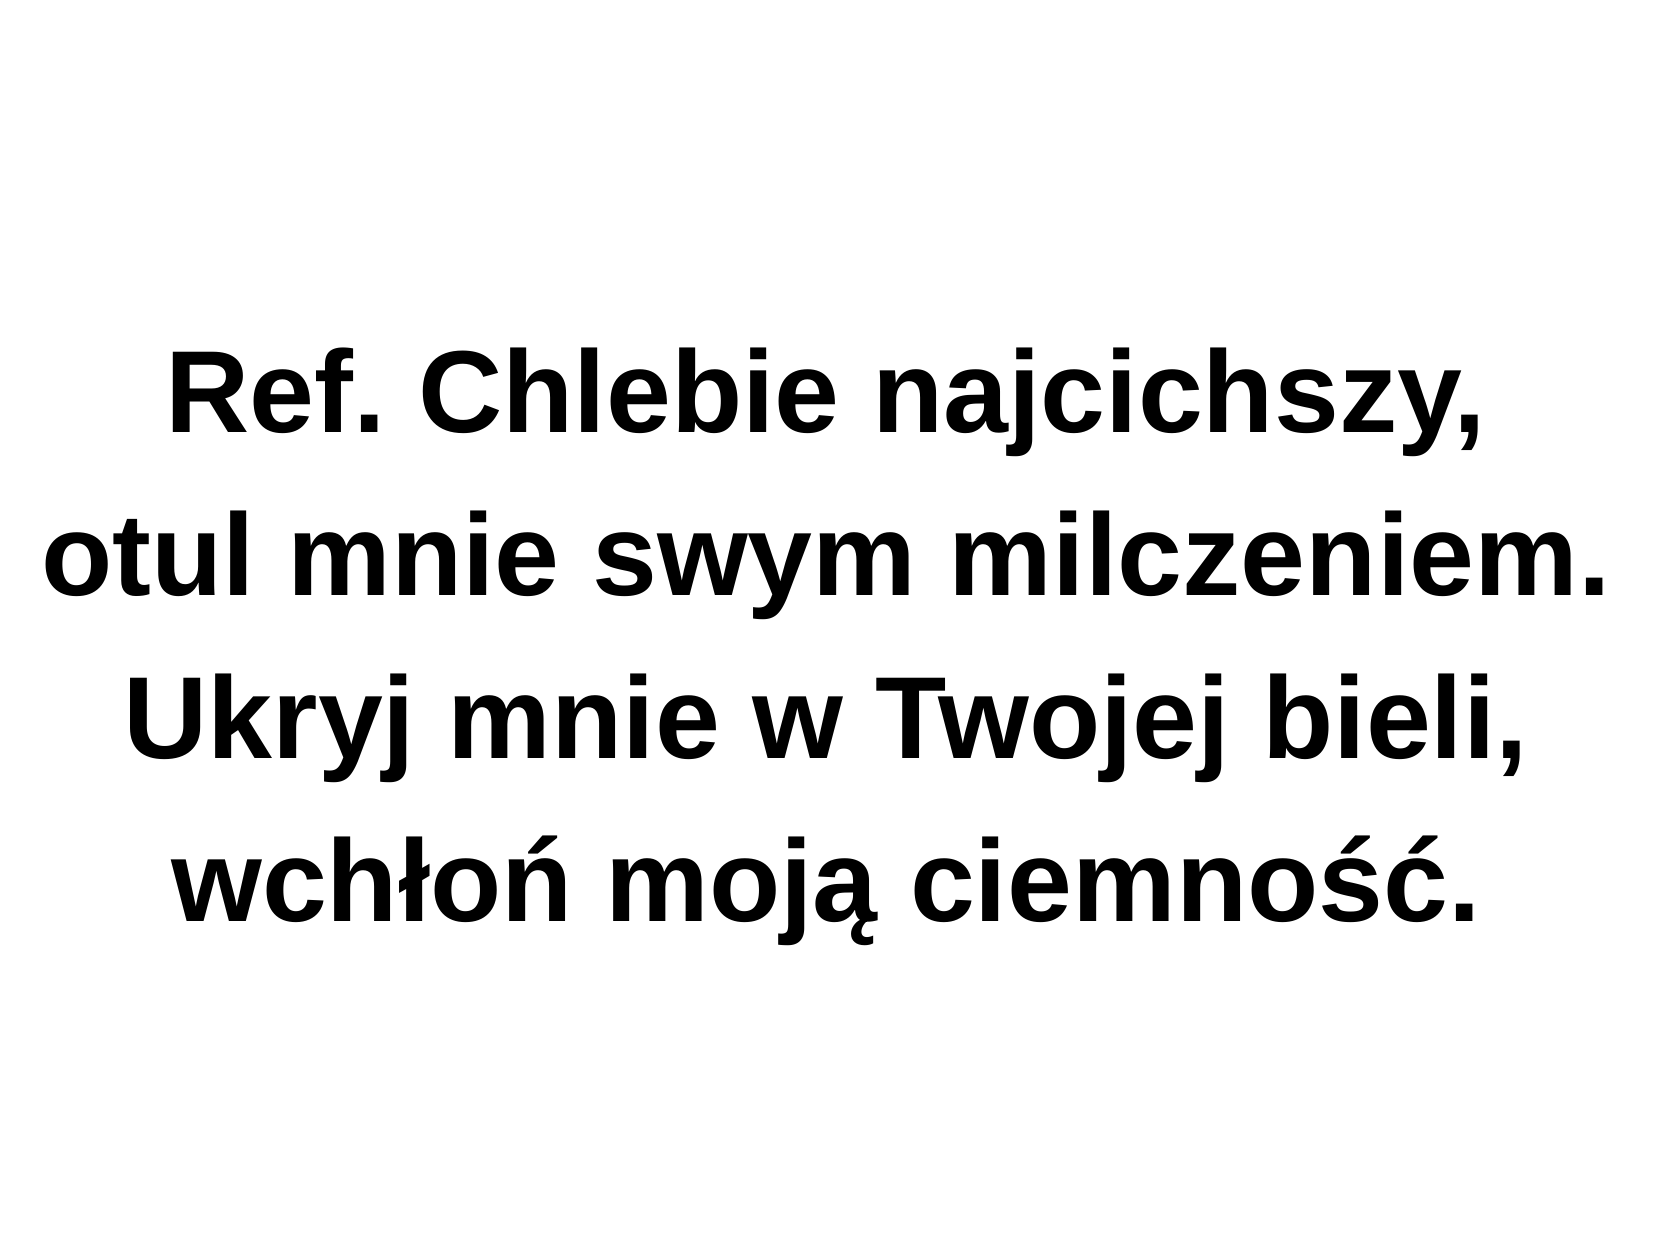

# Ref. Chlebie najcichszy, otul mnie swym milczeniem.
Ukryj mnie w Twojej bieli,
wchłoń moją ciemność.